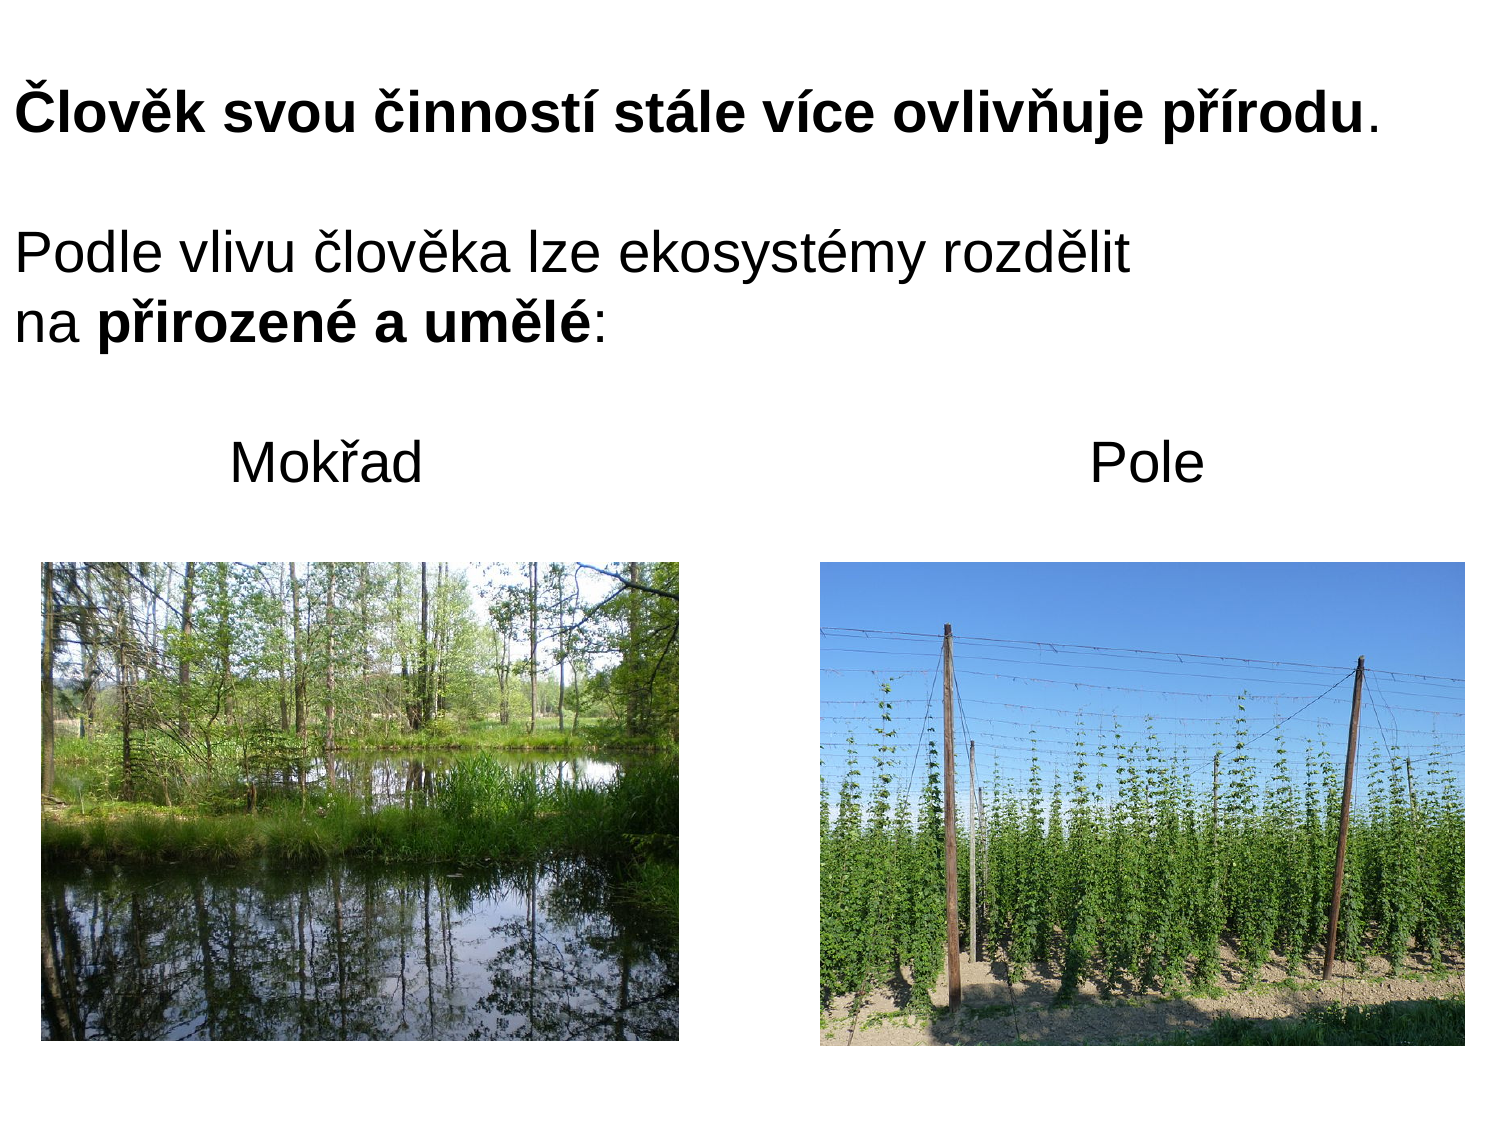

Člověk svou činností stále více ovlivňuje přírodu.
Podle vlivu člověka lze ekosystémy rozdělit
na přirozené a umělé:
	 Mokřad Pole